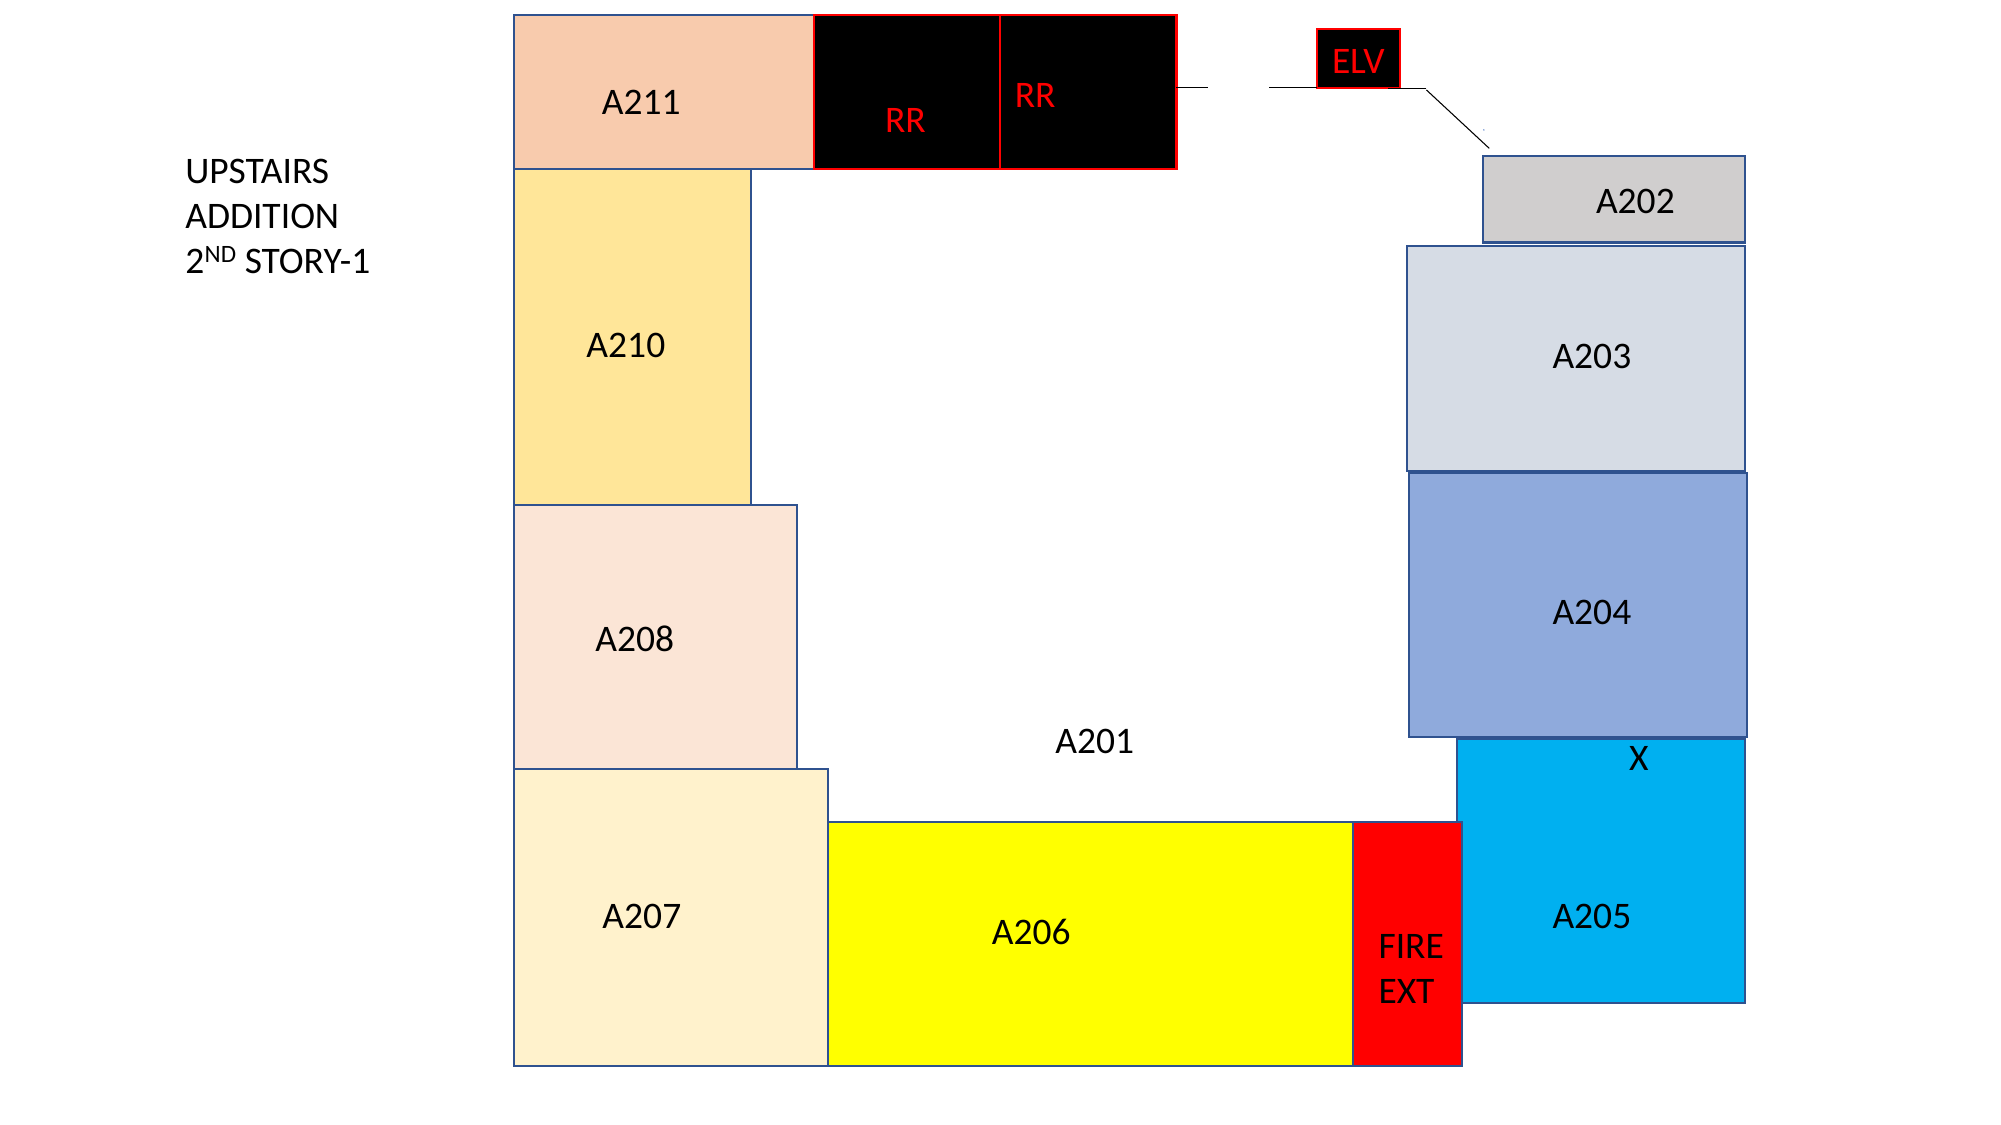

RR
ELV
A211
RR
UPSTAIRS ADDITION
2ND STORY-1
A202
A210
A203
A204
A208
A201
X
A207
A205
A206
FIRE
EXT